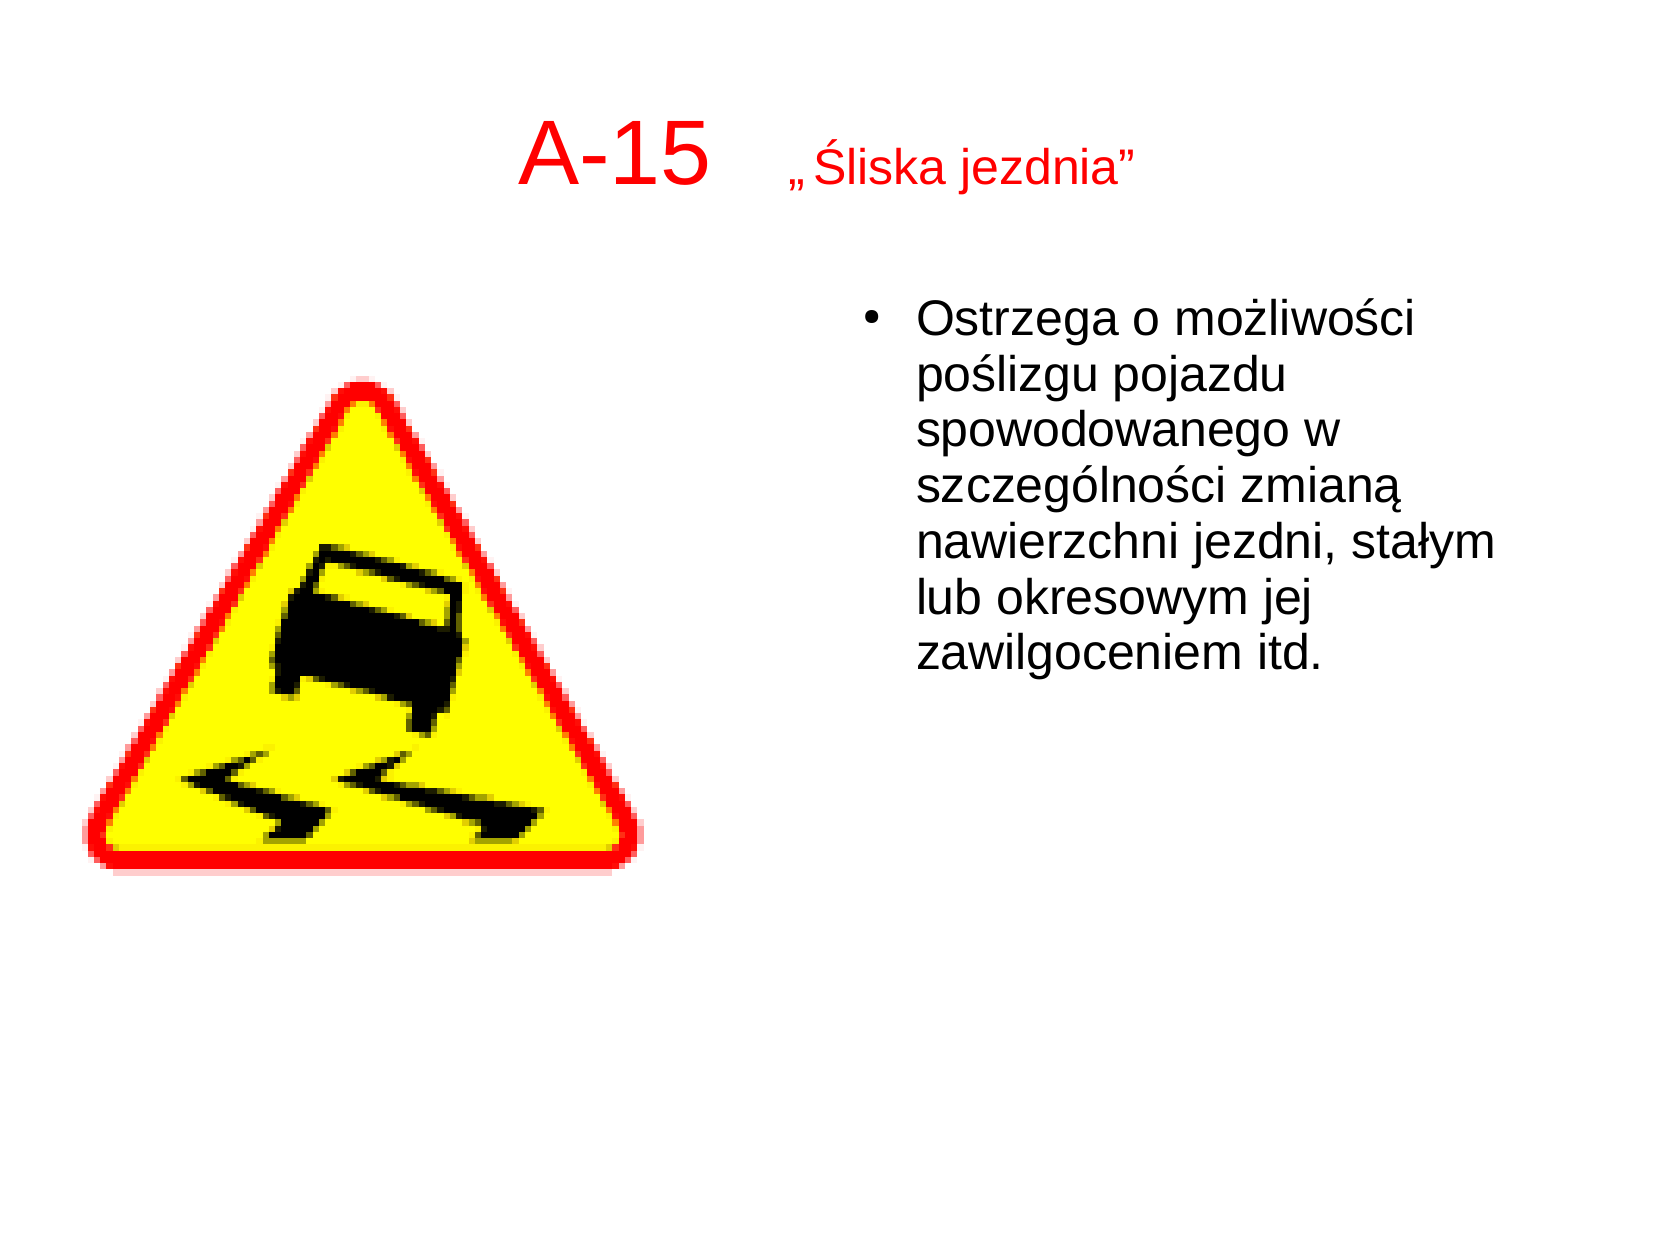

# A-15 „	Śliska jezdnia”
Ostrzega o możliwości poślizgu pojazdu spowodowanego w szczególności zmianą nawierzchni jezdni, stałym lub okresowym jej zawilgoceniem itd.